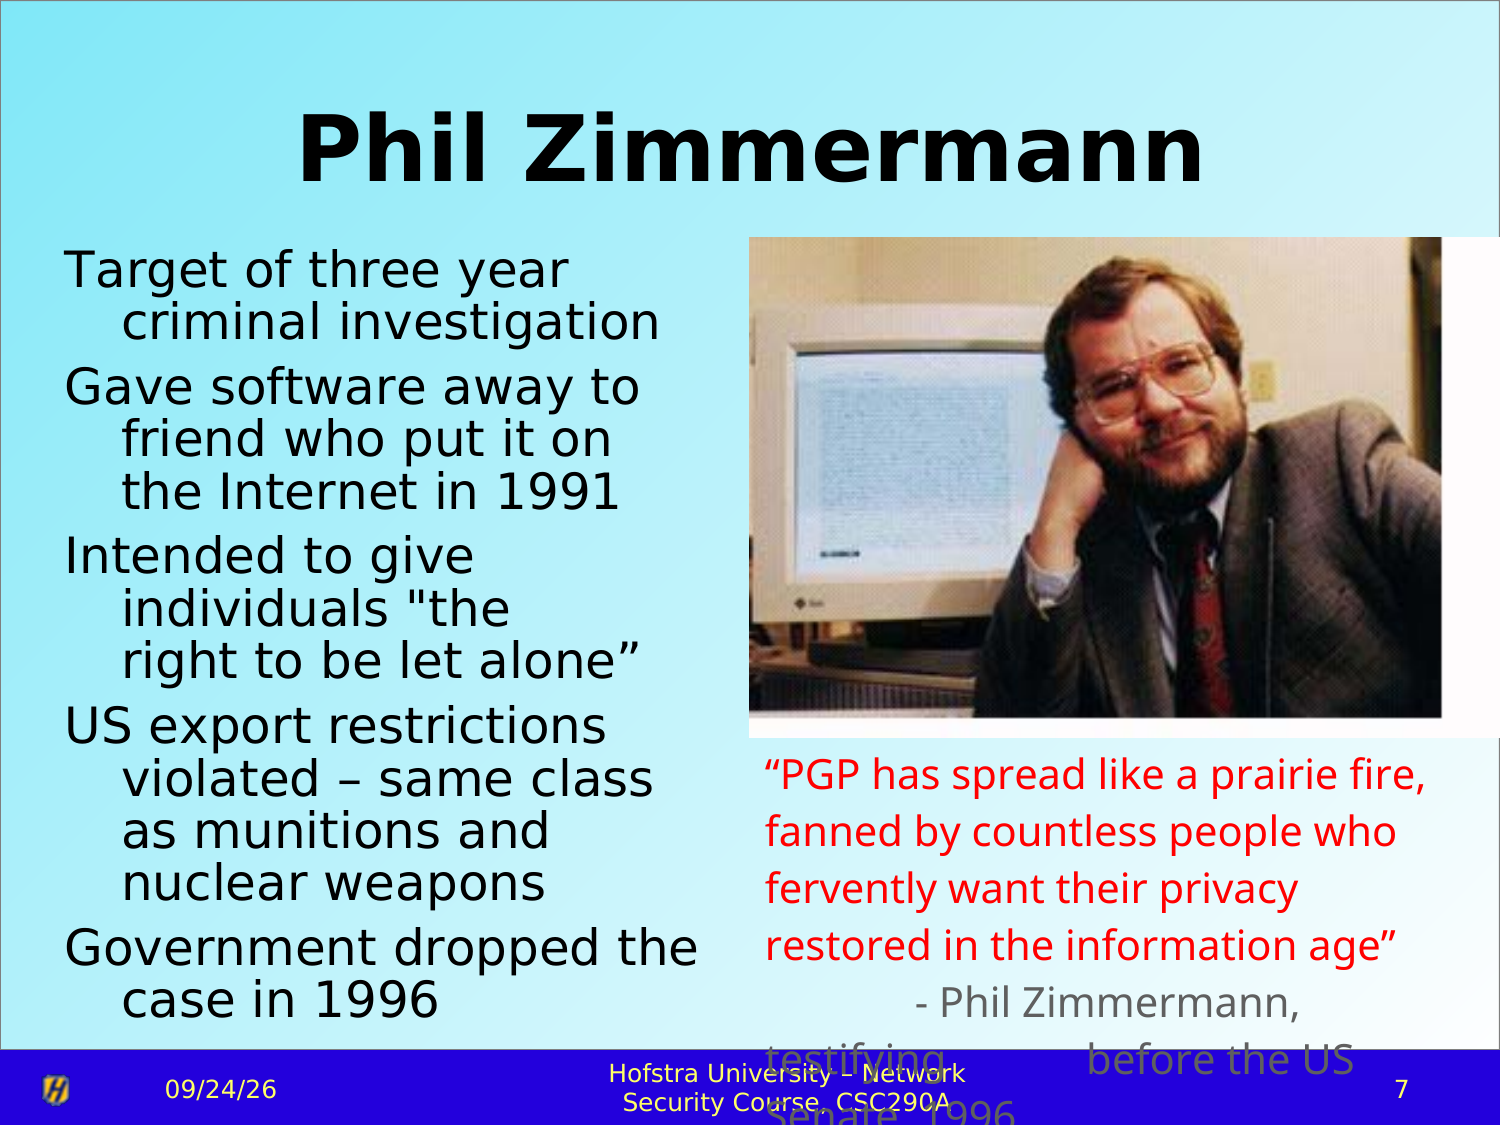

# Phil Zimmermann
Target of three year criminal investigation
Gave software away to friend who put it on the Internet in 1991
Intended to give individuals "the
right to be let alone”
US export restrictions violated – same class as munitions and nuclear weapons
Government dropped the case in 1996
“PGP has spread like a prairie fire, fanned by countless people who fervently want their privacy restored in the information age”
	- Phil Zimmermann, testifying 	 before the US Senate, 1996
7